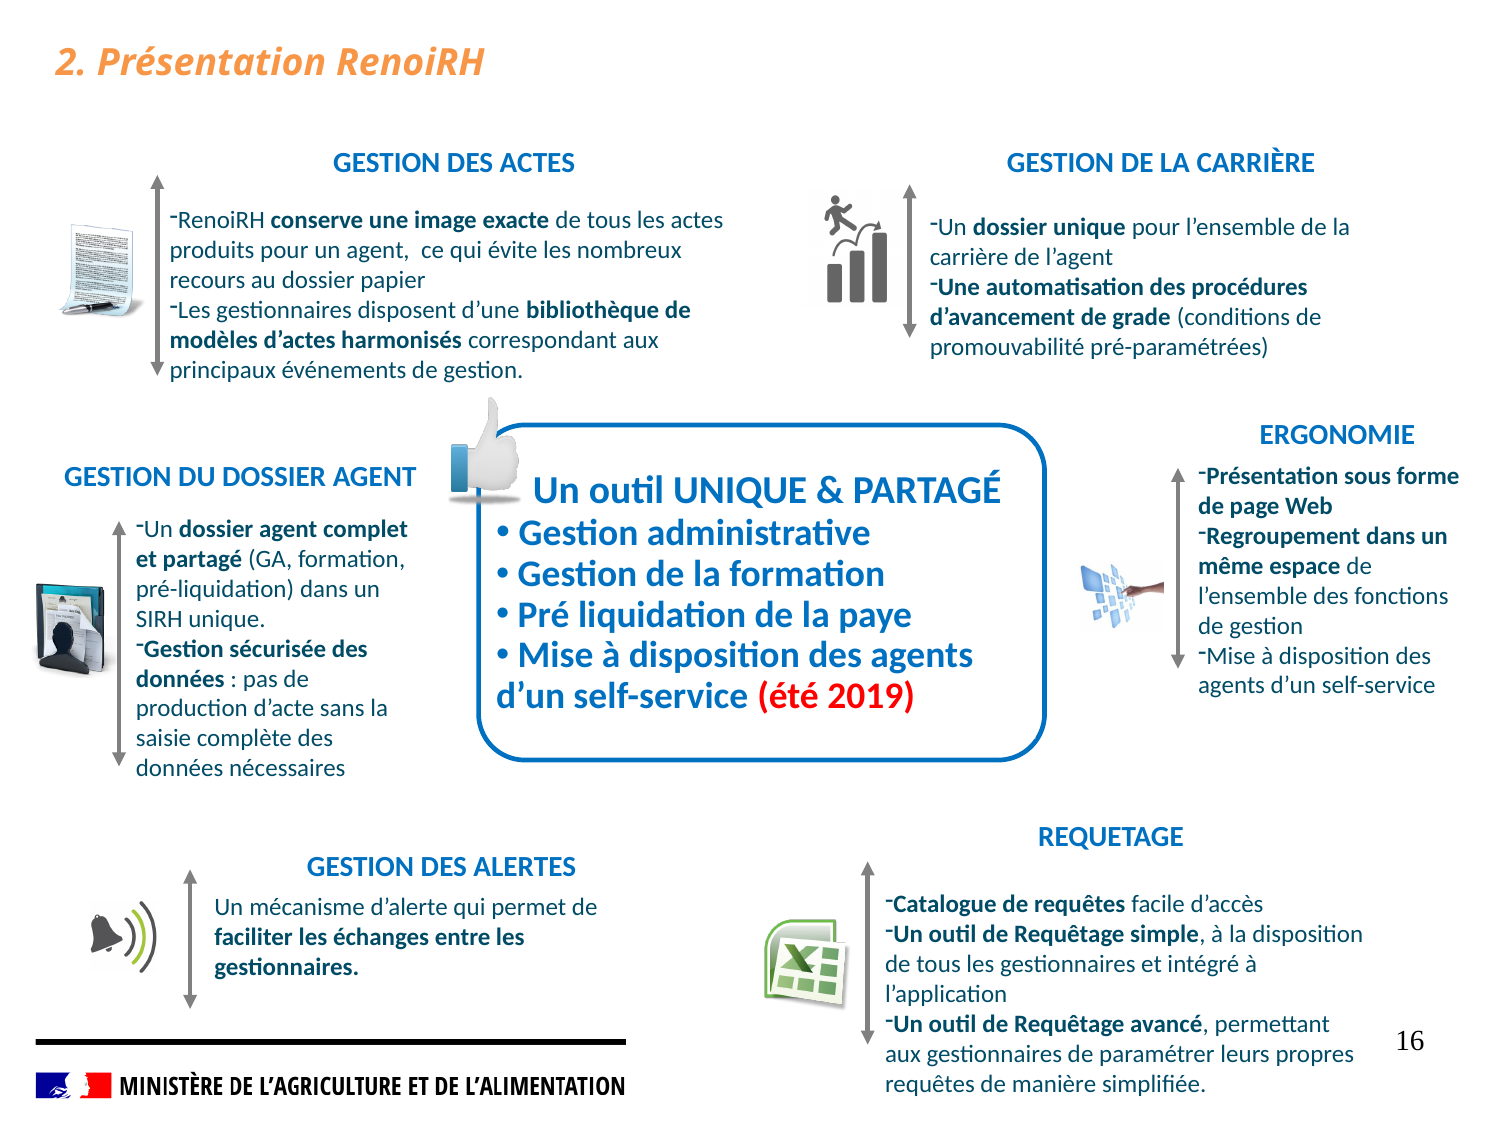

2. Présentation RenoiRH
Un dossier unique pour l’ensemble de la carrière de l’agent
Une automatisation des procédures d’avancement de grade (conditions de promouvabilité pré-paramétrées)
GESTION DES ACTES
GESTION DE LA CARRIÈRE
RenoiRH conserve une image exacte de tous les actes produits pour un agent, ce qui évite les nombreux recours au dossier papier
Les gestionnaires disposent d’une bibliothèque de modèles d’actes harmonisés correspondant aux principaux événements de gestion.
ERGONOMIE
 Un outil UNIQUE & PARTAGÉ
 Gestion administrative
 Gestion de la formation
 Pré liquidation de la paye
 Mise à disposition des agents d’un self-service (été 2019)
Présentation sous forme de page Web
Regroupement dans un même espace de l’ensemble des fonctions de gestion
Mise à disposition des agents d’un self-service
GESTION DU DOSSIER AGENT
Un dossier agent complet et partagé (GA, formation, pré-liquidation) dans un SIRH unique.
Gestion sécurisée des données : pas de production d’acte sans la saisie complète des données nécessaires
Catalogue de requêtes facile d’accès
Un outil de Requêtage simple, à la disposition de tous les gestionnaires et intégré à l’application
Un outil de Requêtage avancé, permettant aux gestionnaires de paramétrer leurs propres requêtes de manière simplifiée.
REQUETAGE
GESTION DES ALERTES
Un mécanisme d’alerte qui permet de faciliter les échanges entre les gestionnaires.